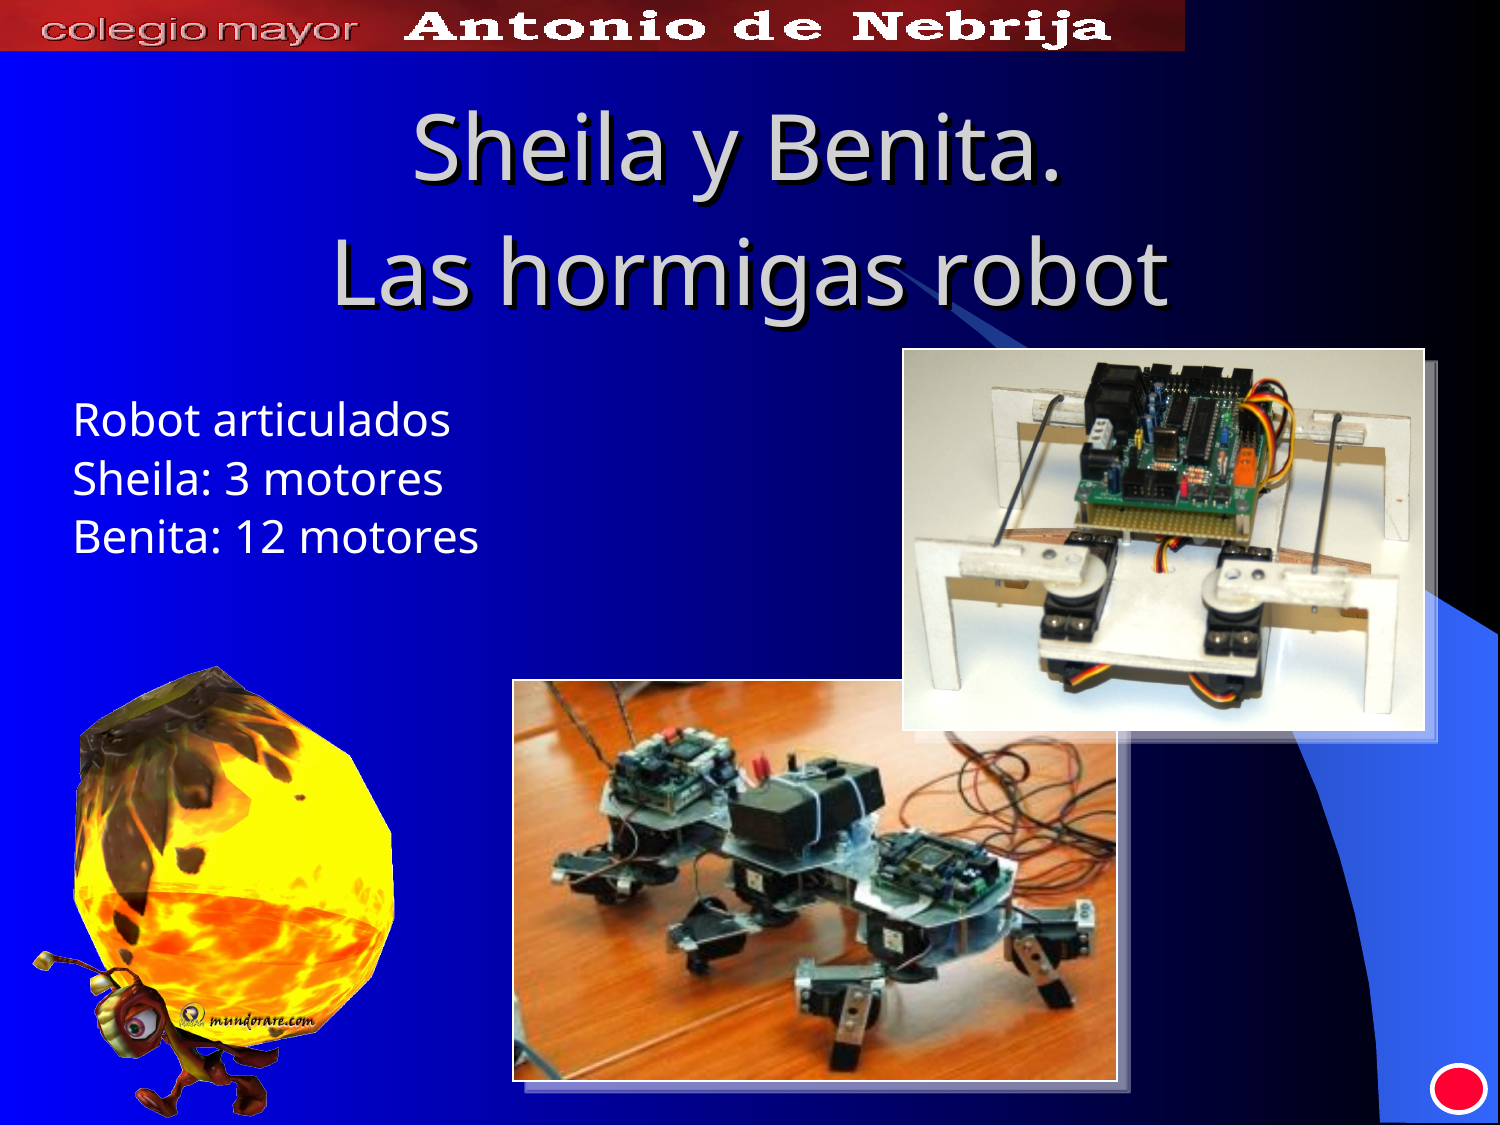

# Sheila y Benita. Las hormigas robot
Robot articulados
Sheila: 3 motores
Benita: 12 motores